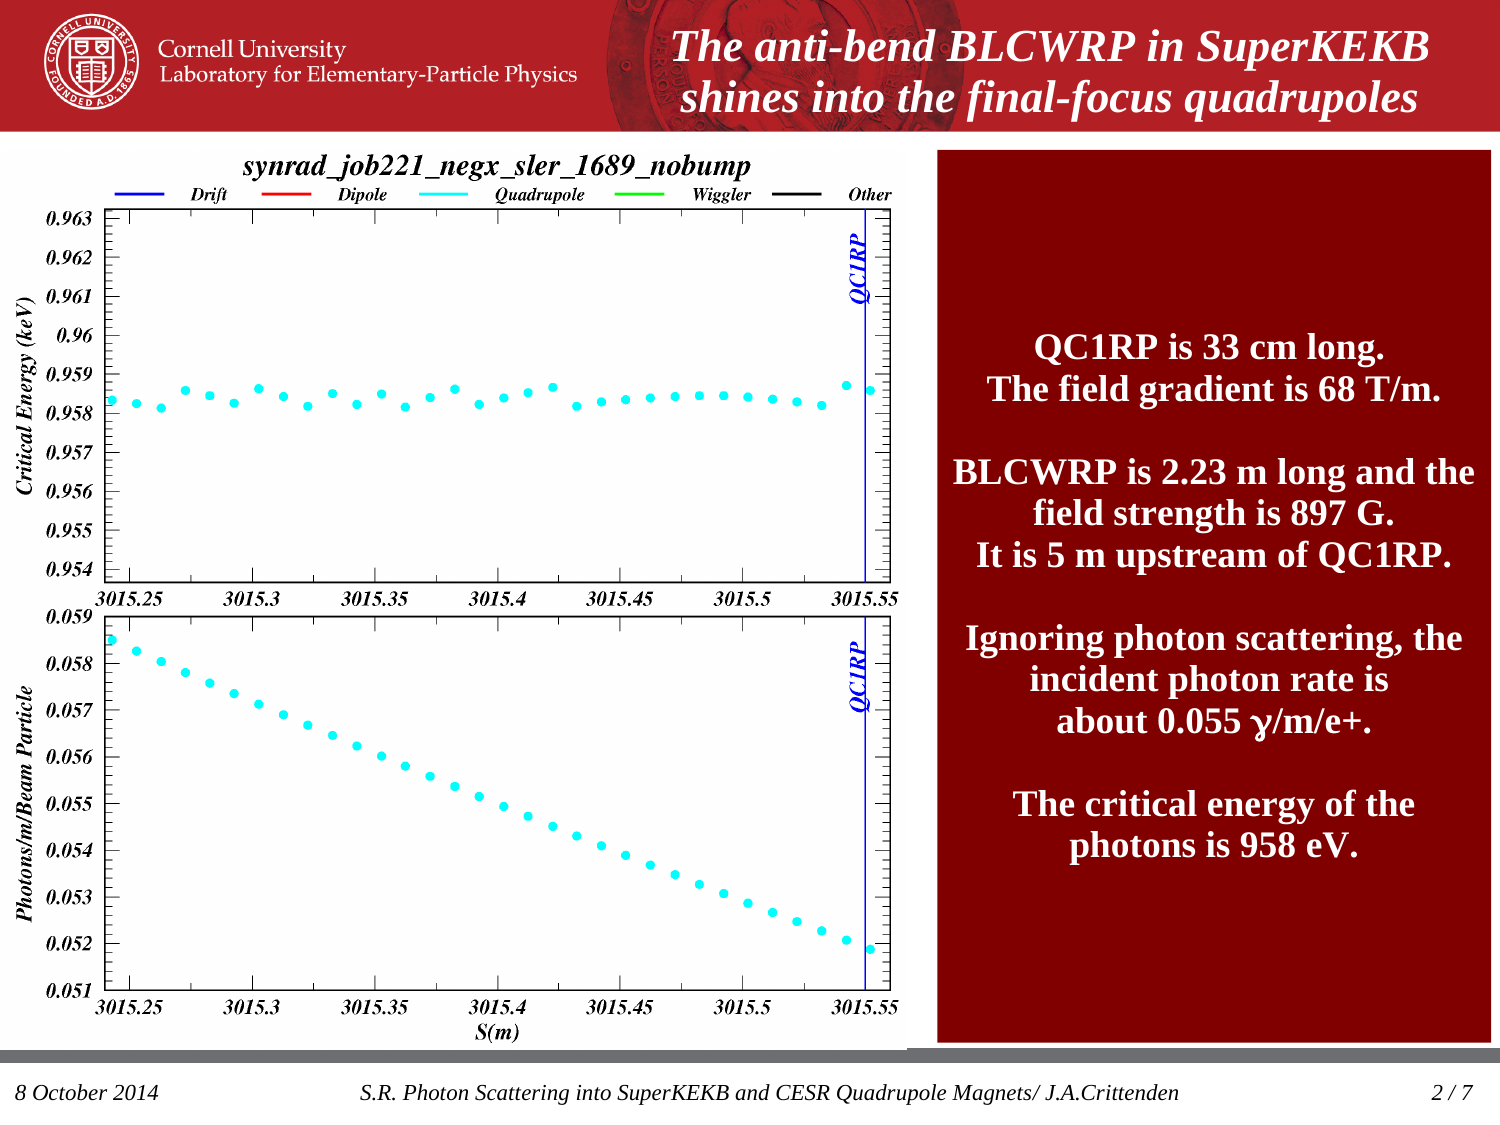

# The anti-bend BLCWRP in SuperKEKB shines into the final-focus quadrupoles
QC1RP is 33 cm long.
The field gradient is 68 T/m.
BLCWRP is 2.23 m long and the field strength is 897 G.
It is 5 m upstream of QC1RP.
Ignoring photon scattering, the incident photon rate is
about 0.055 g/m/e+.
The critical energy of the photons is 958 eV.